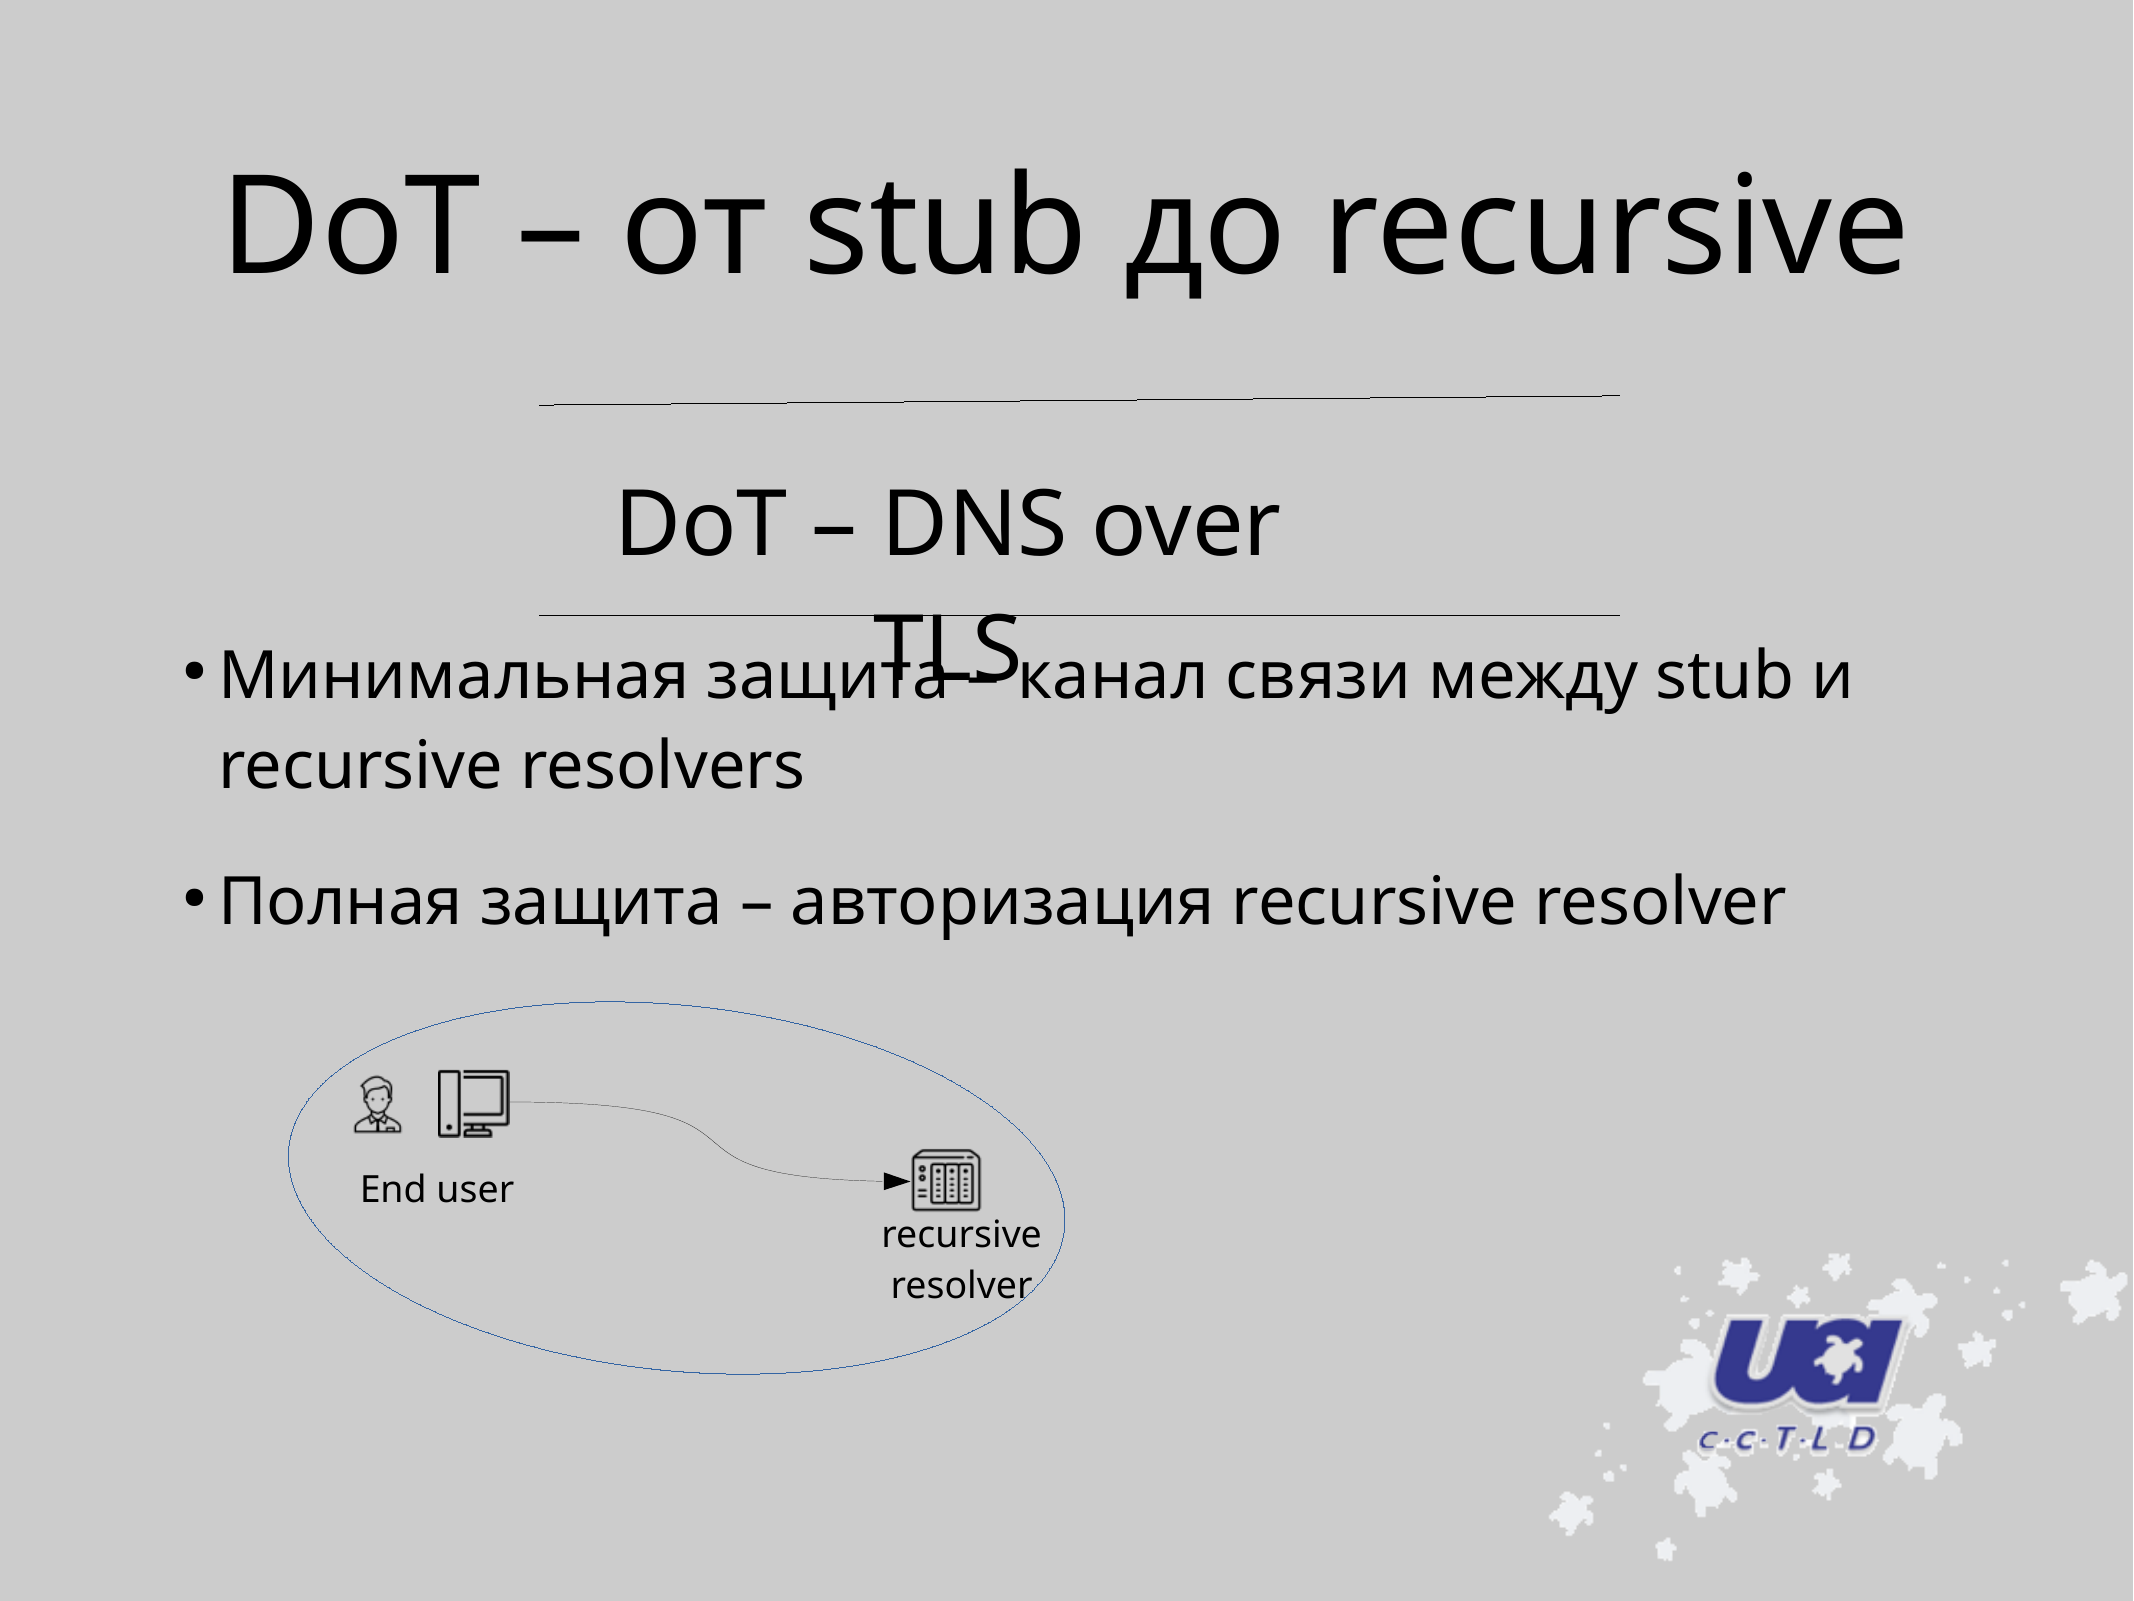

# DoT – от stub до recursive
DoT – DNS over TLS
Минимальная защита – канал связи между stub и recursive resolvers
Полная защита – авторизация recursive resolver
End user
recursive
resolver